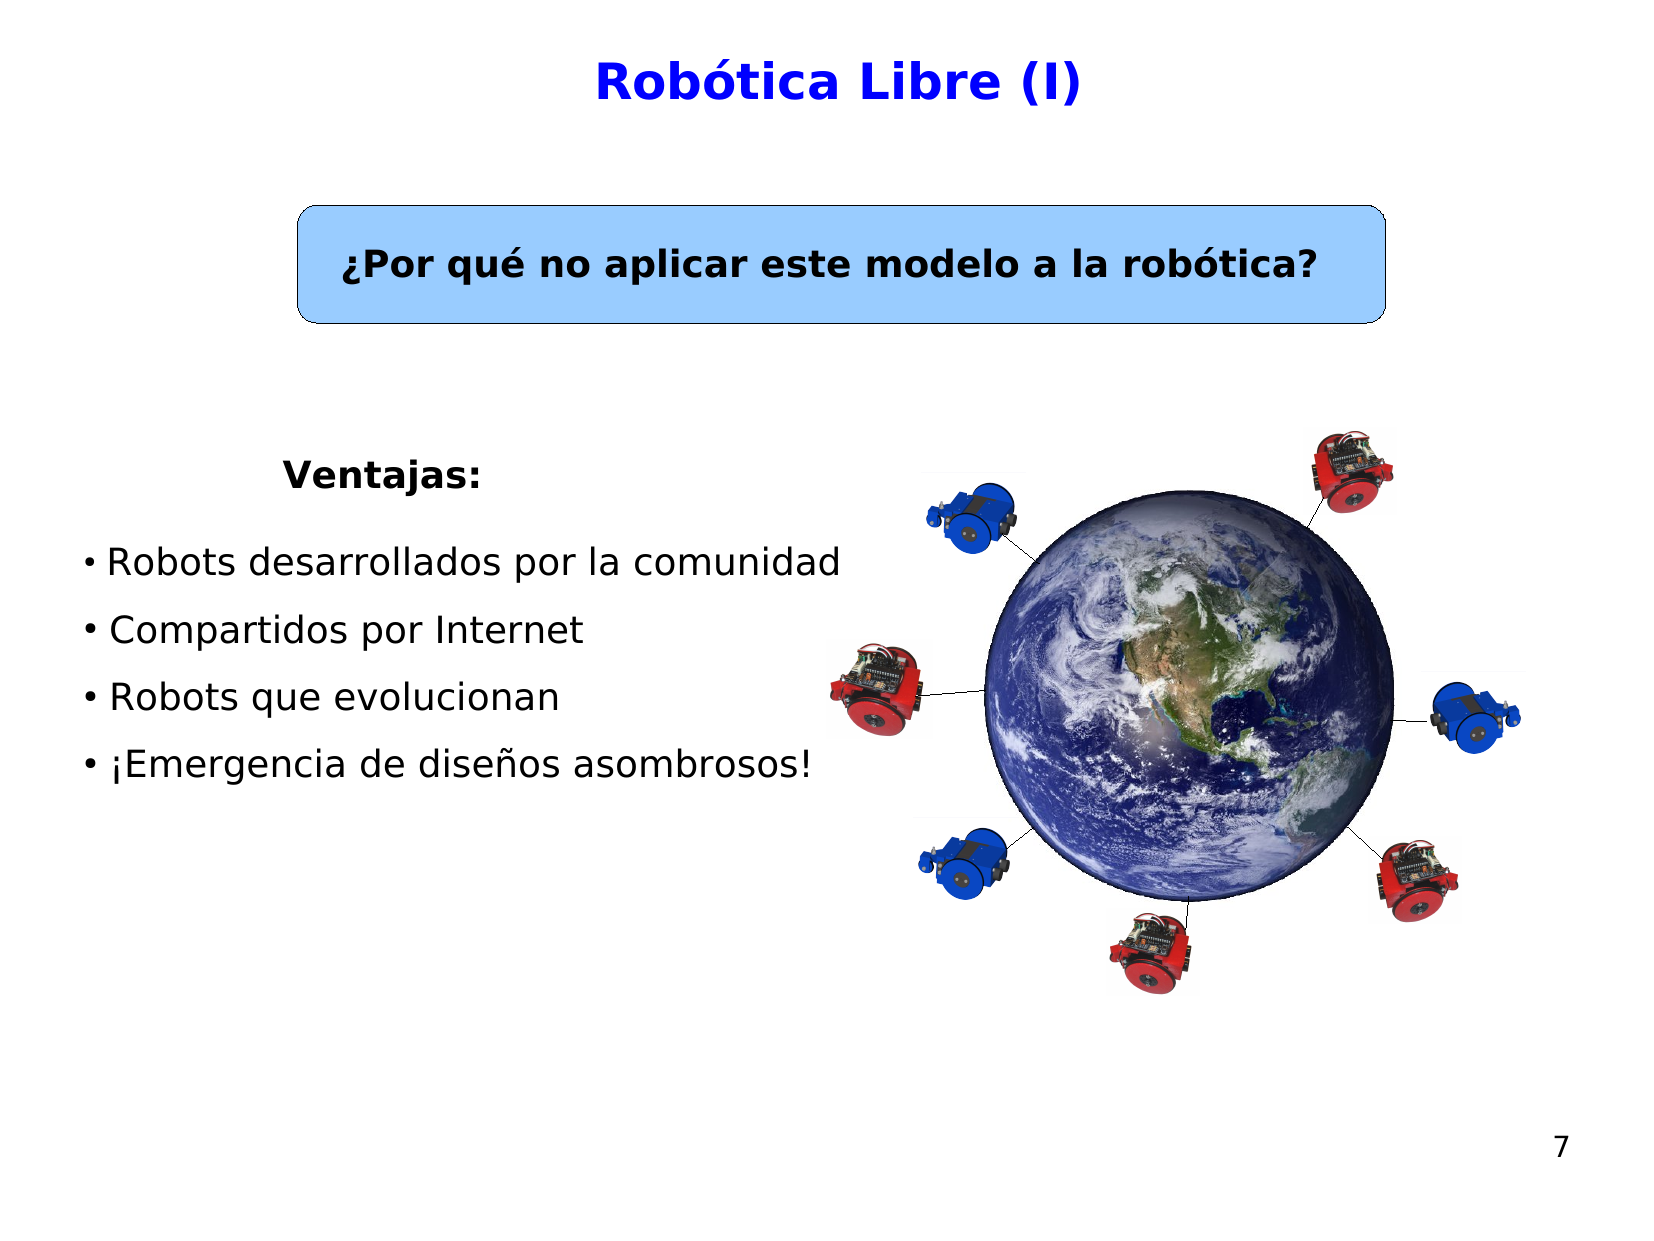

Robótica Libre (I)
¿Por qué no aplicar este modelo a la robótica?
Ventajas:
 Robots desarrollados por la comunidad
 Compartidos por Internet
 Robots que evolucionan
 ¡Emergencia de diseños asombrosos!
7